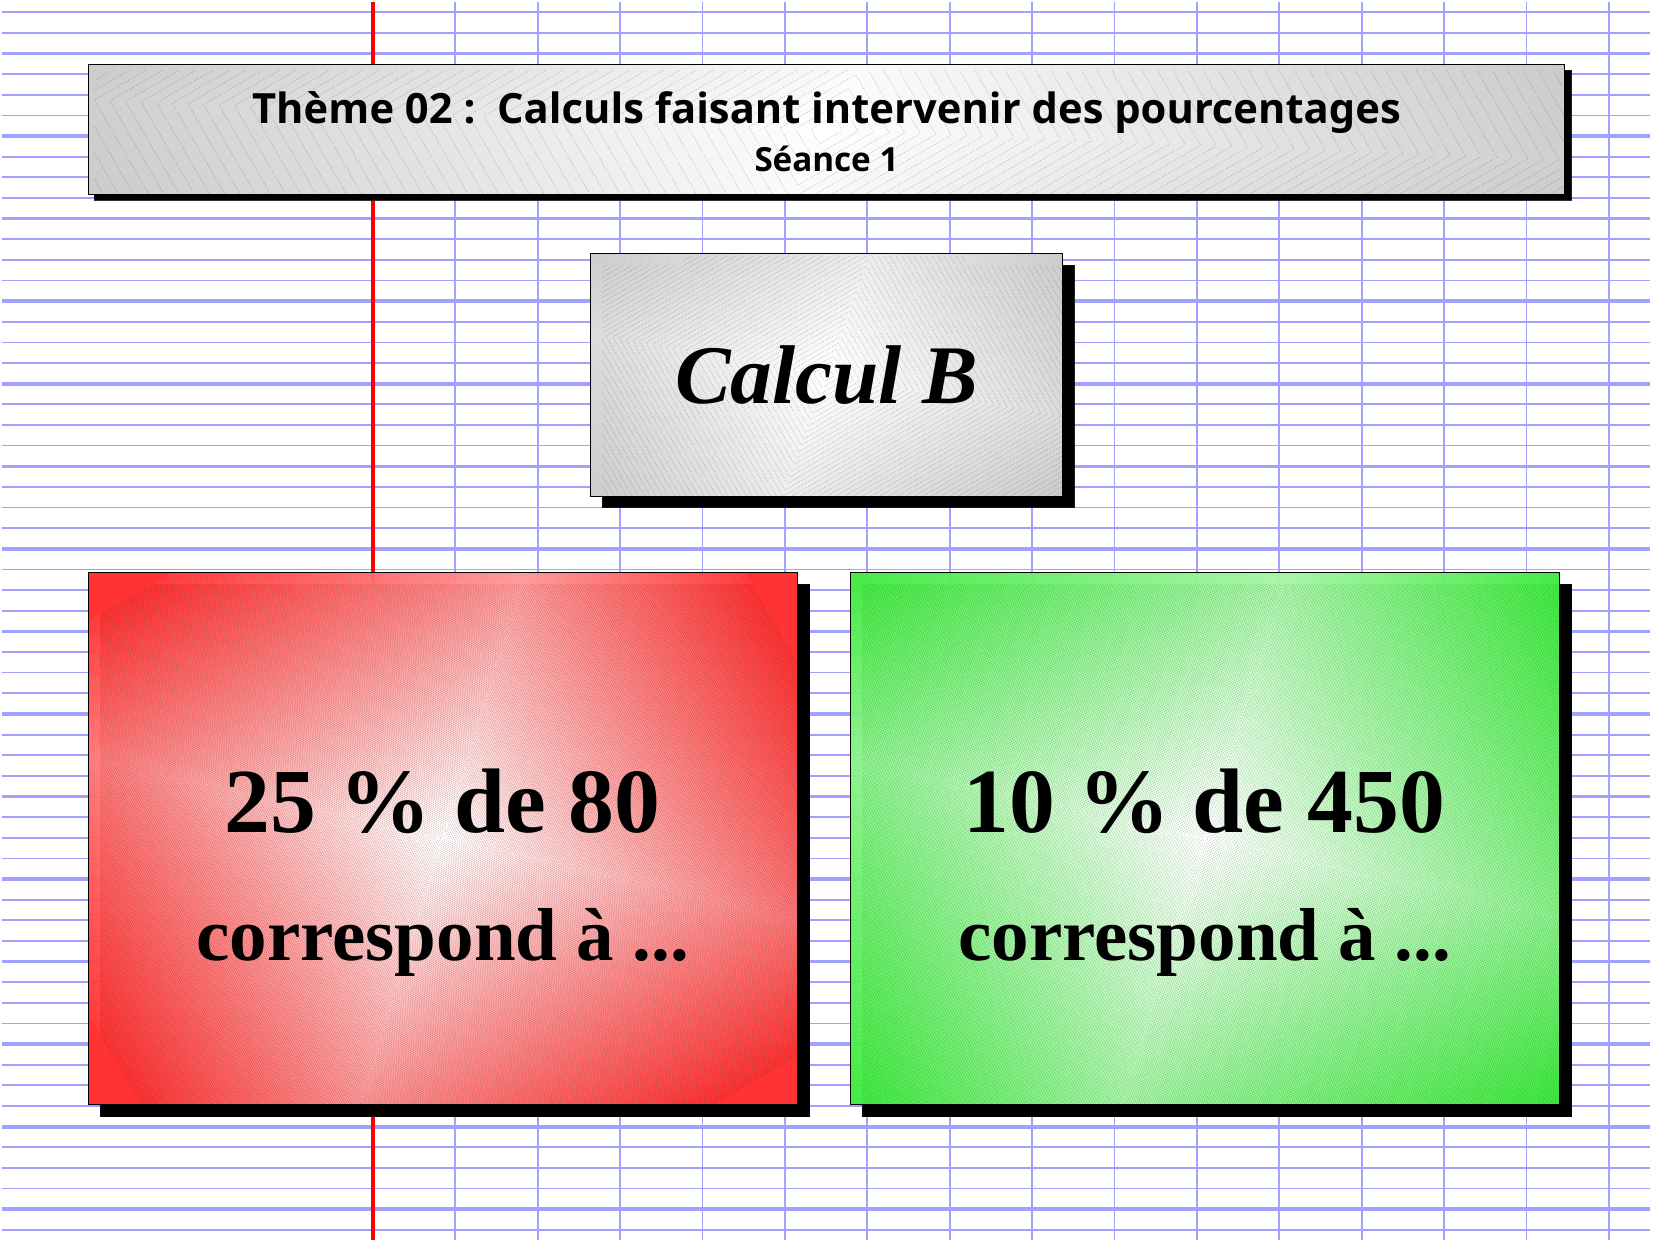

Thème 02 : Calculs faisant intervenir des pourcentages
Séance 1
Calcul B
10
11
12
13
14
15
9
0
1
2
3
4
5
6
7
8
25 % de 80
correspond à ...
10 % de 450
correspond à ...